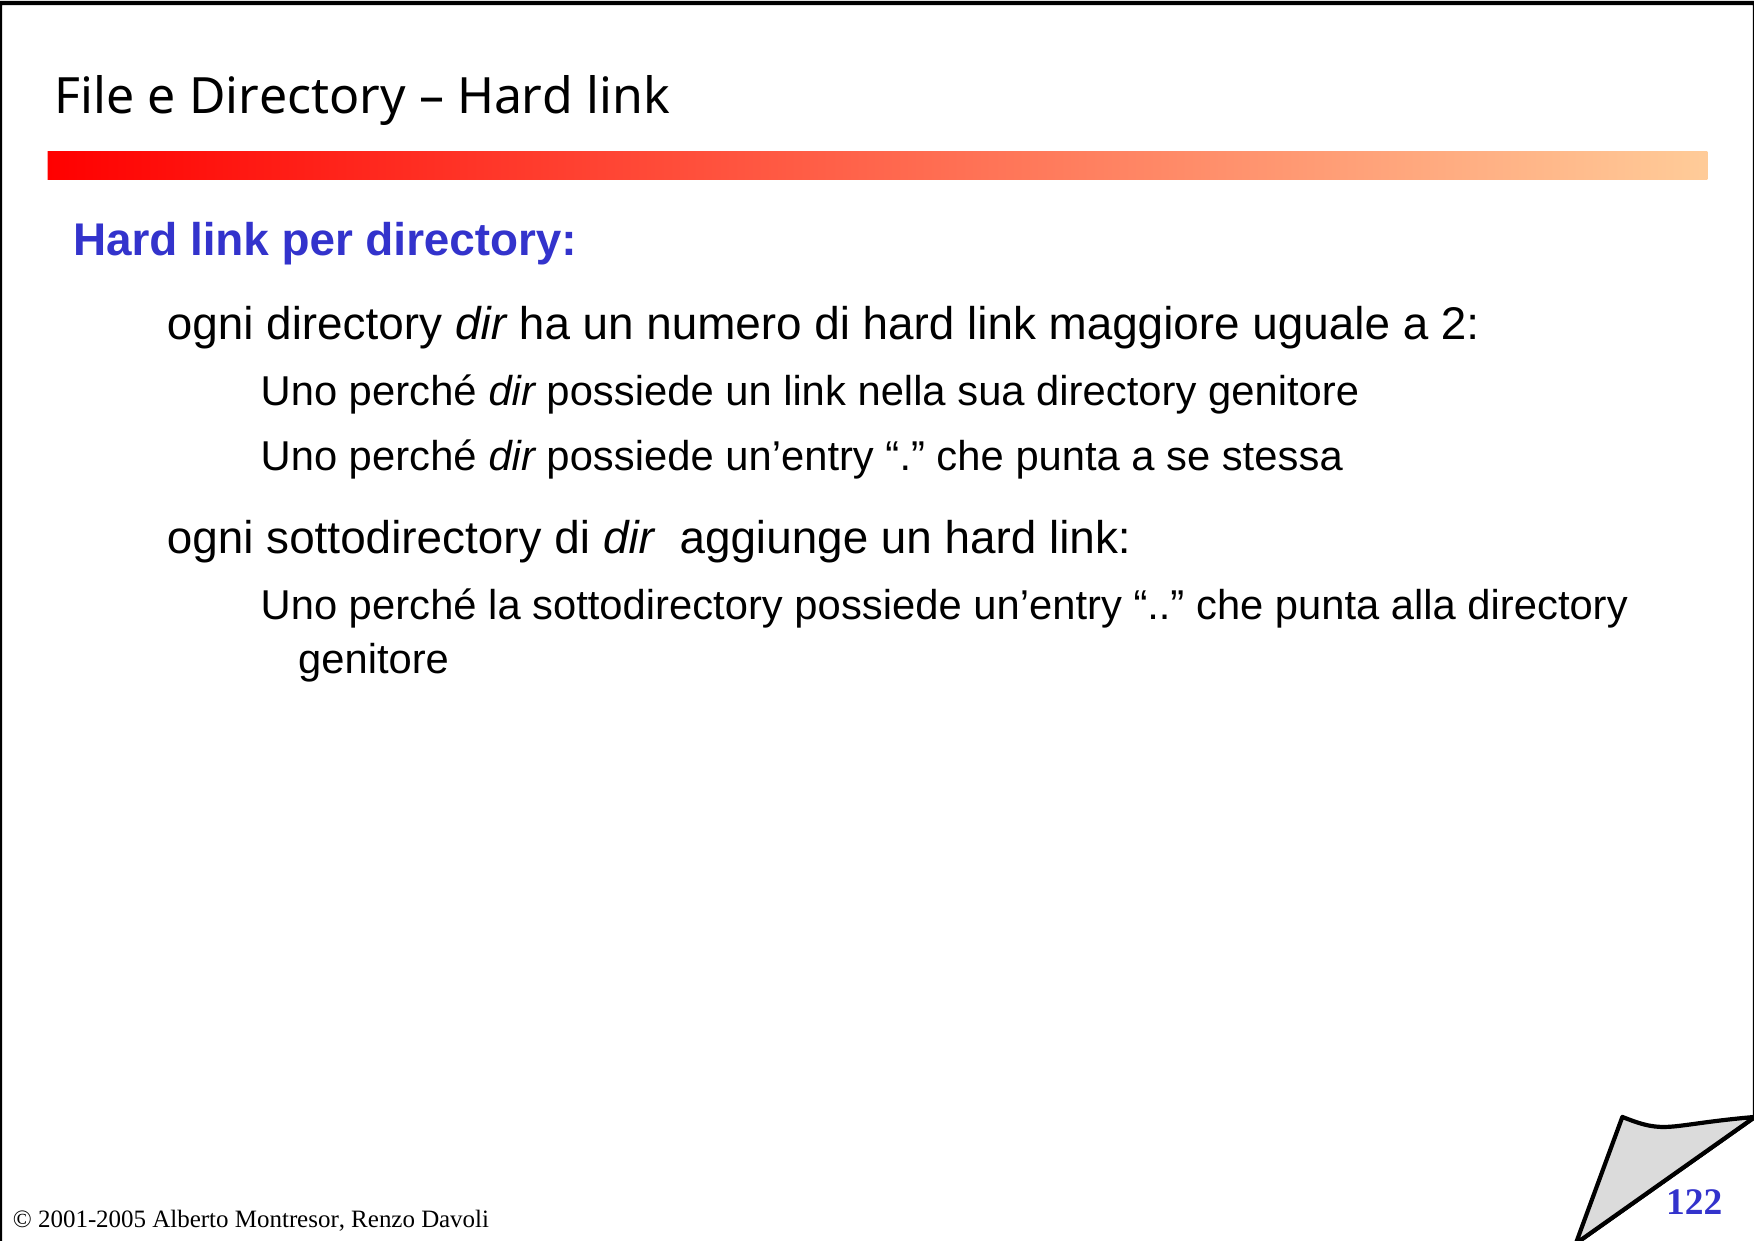

# File e Directory – Hard link
Hard link per directory:
ogni directory dir ha un numero di hard link maggiore uguale a 2:
Uno perché dir possiede un link nella sua directory genitore
Uno perché dir possiede un’entry “.” che punta a se stessa
ogni sottodirectory di dir aggiunge un hard link:
Uno perché la sottodirectory possiede un’entry “..” che punta alla directory genitore